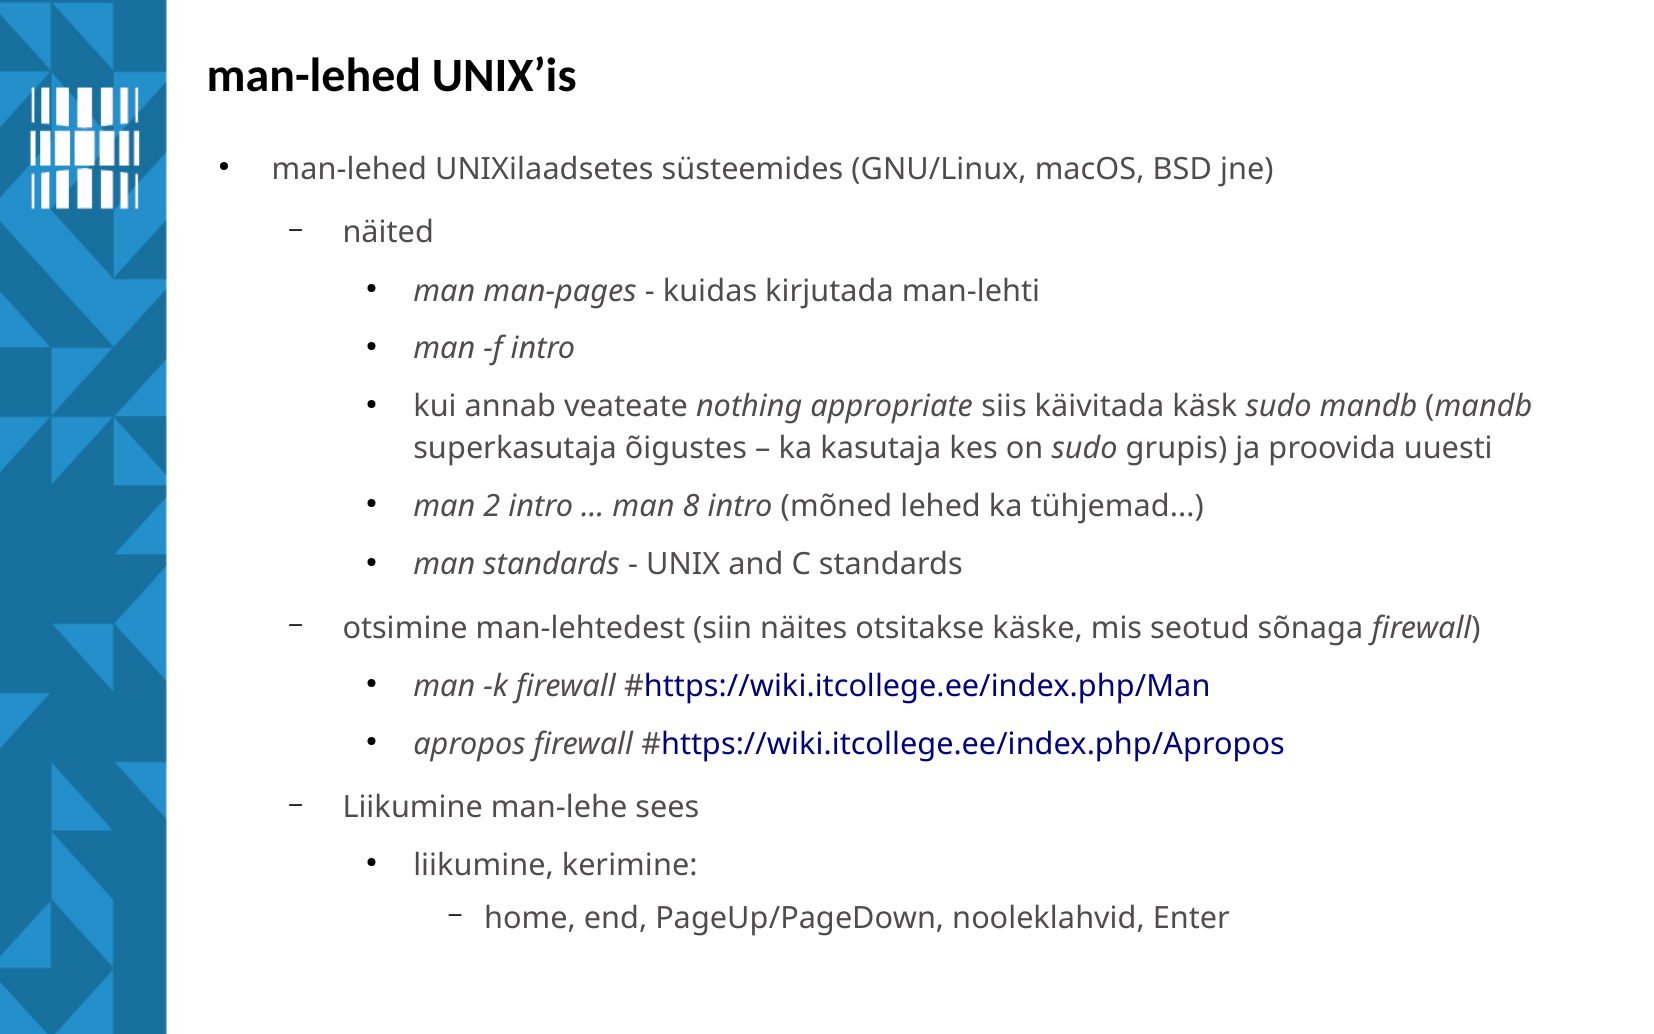

# man-lehed UNIX’is
man-lehed UNIXilaadsetes süsteemides (GNU/Linux, macOS, BSD jne)
näited
man man-pages - kuidas kirjutada man-lehti
man -f intro
kui annab veateate nothing appropriate siis käivitada käsk sudo mandb (mandb superkasutaja õigustes – ka kasutaja kes on sudo grupis) ja proovida uuesti
man 2 intro ... man 8 intro (mõned lehed ka tühjemad...)
man standards - UNIX and C standards
otsimine man-lehtedest (siin näites otsitakse käske, mis seotud sõnaga firewall)
man -k firewall #https://wiki.itcollege.ee/index.php/Man
apropos firewall #https://wiki.itcollege.ee/index.php/Apropos
Liikumine man-lehe sees
liikumine, kerimine:
home, end, PageUp/PageDown, nooleklahvid, Enter